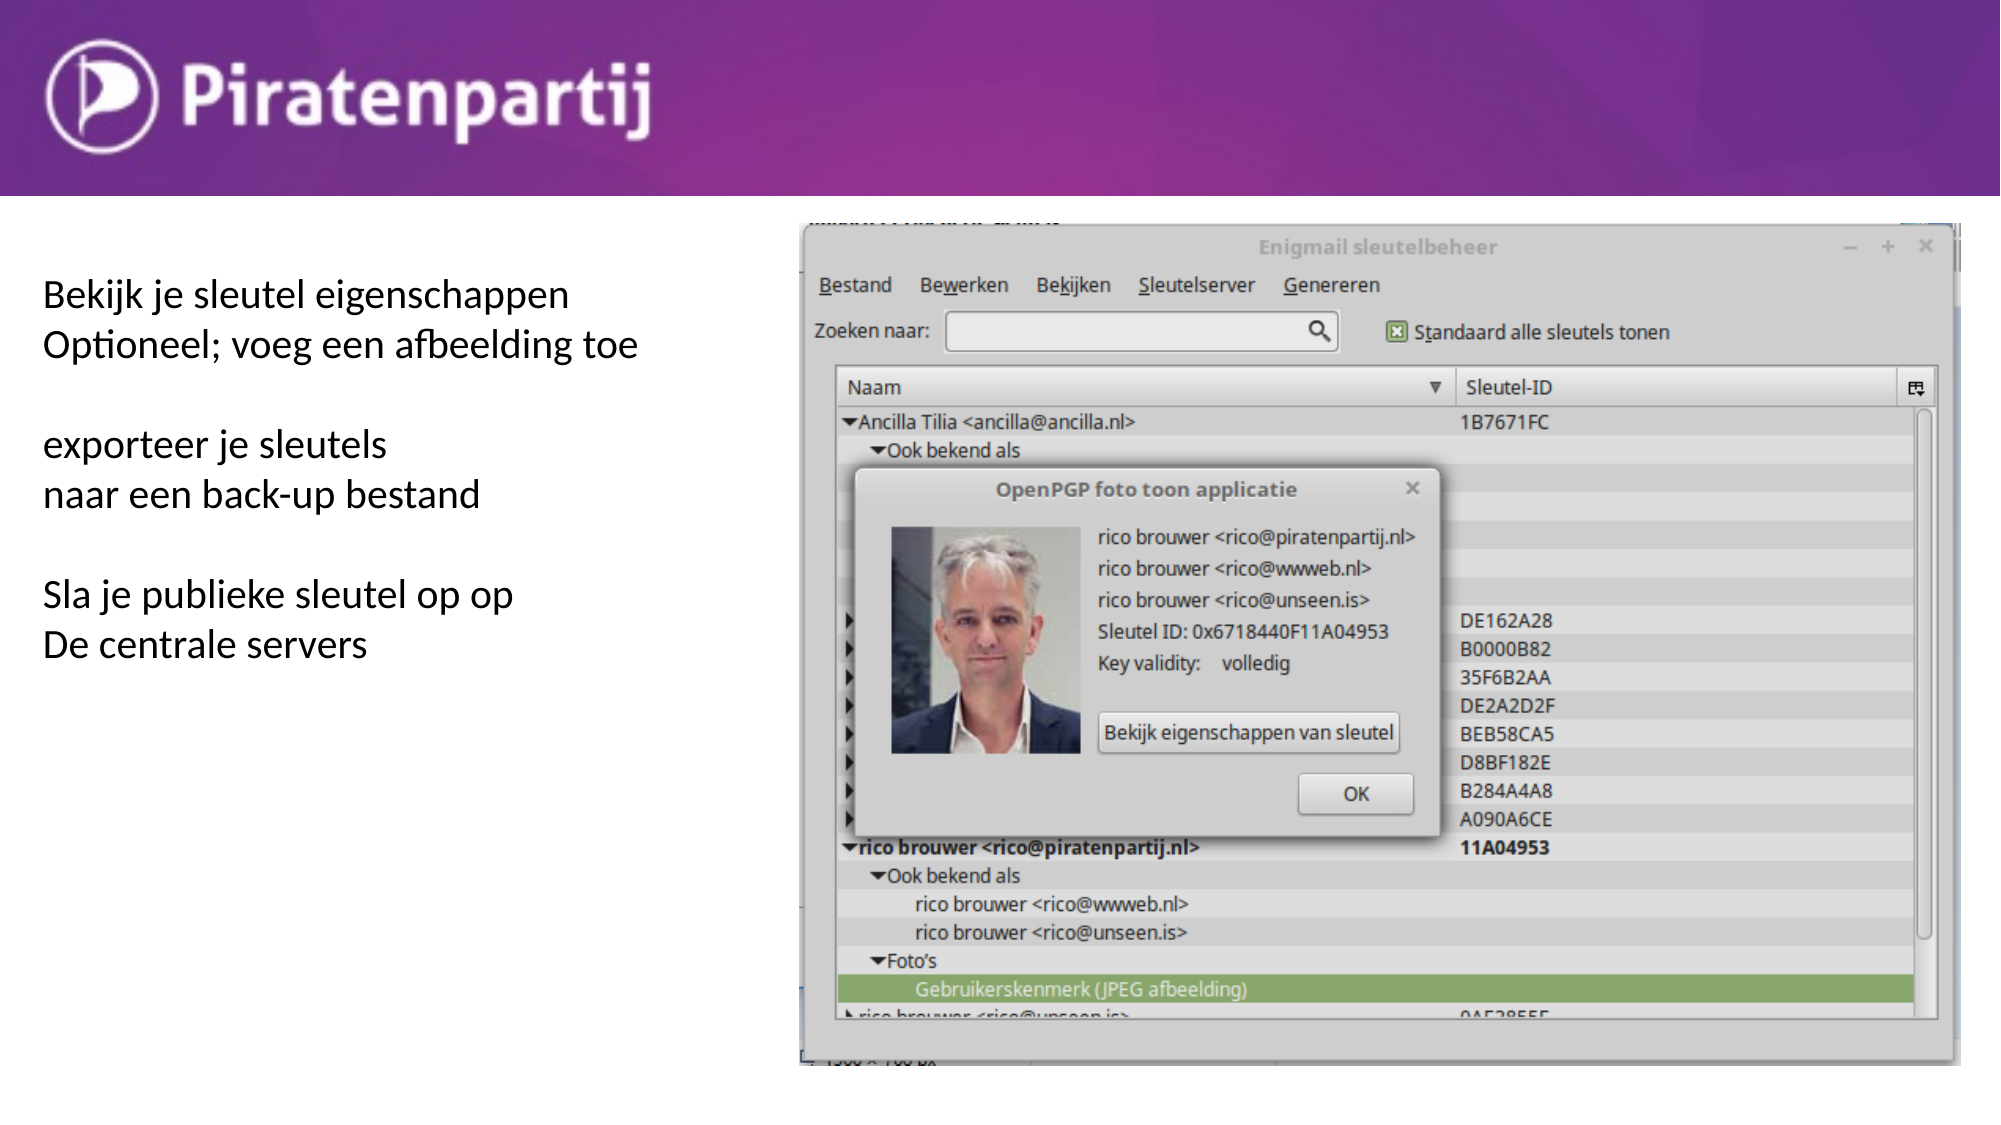

Bekijk je sleutel eigenschappen
Optioneel; voeg een afbeelding toe
exporteer je sleutels
naar een back-up bestand
Sla je publieke sleutel op op
De centrale servers